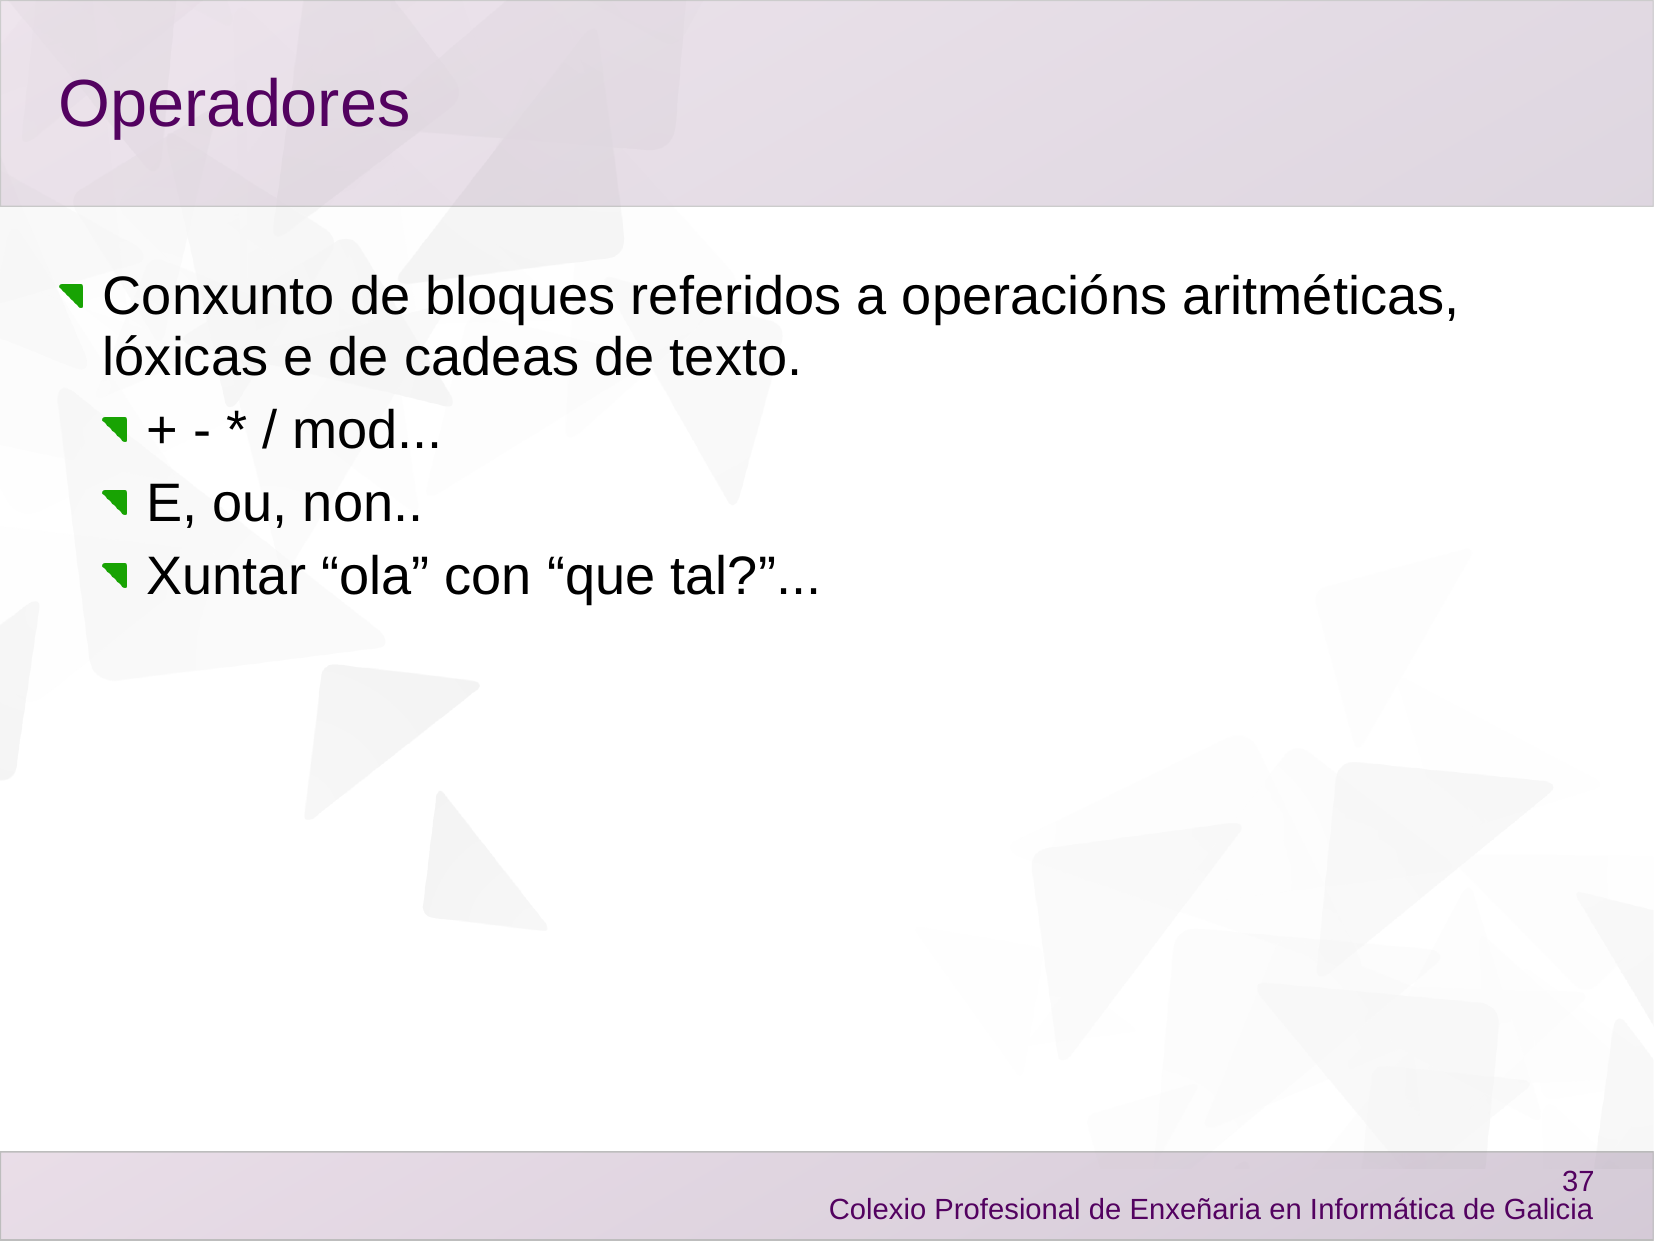

# Operadores
Conxunto de bloques referidos a operacións aritméticas, lóxicas e de cadeas de texto.
+ - * / mod...
E, ou, non..
Xuntar “ola” con “que tal?”...
37
Colexio Profesional de Enxeñaria en Informática de Galicia